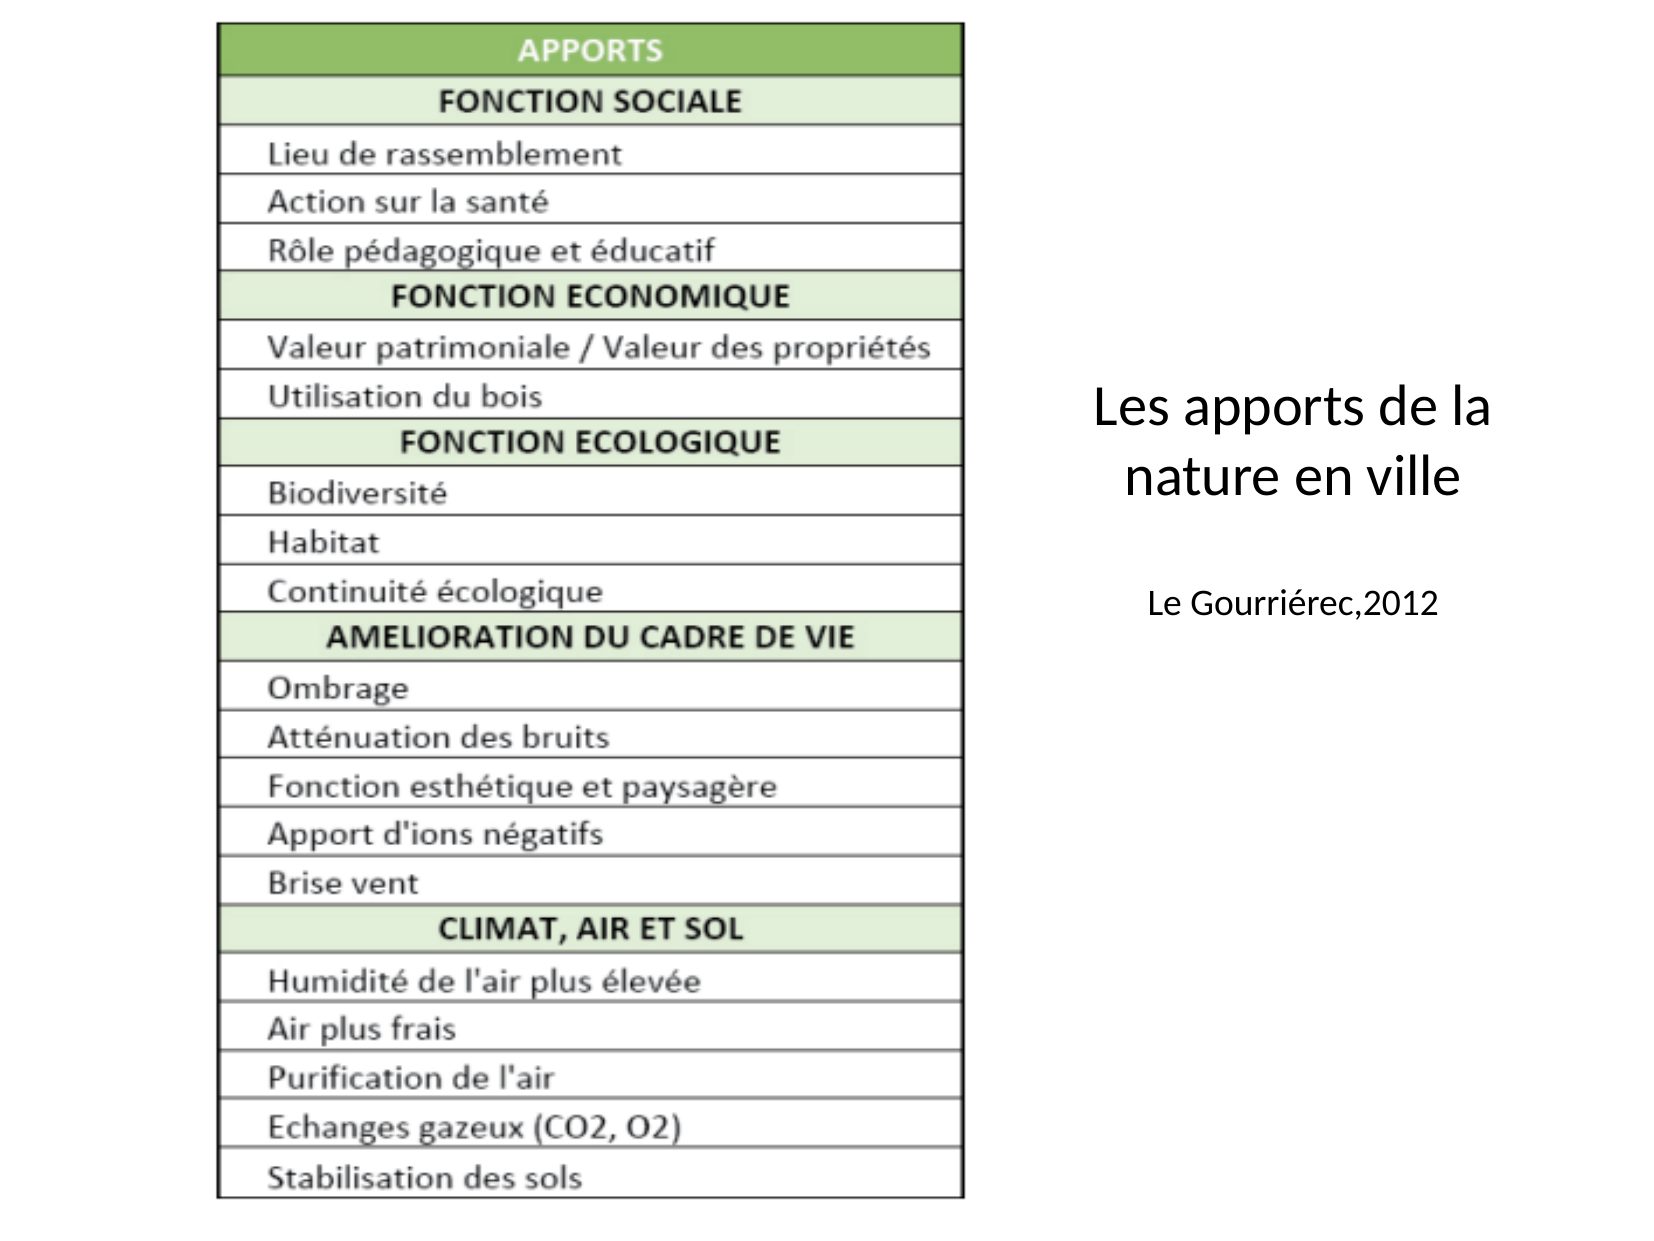

Les apports de la nature en ville
Le Gourriérec,2012